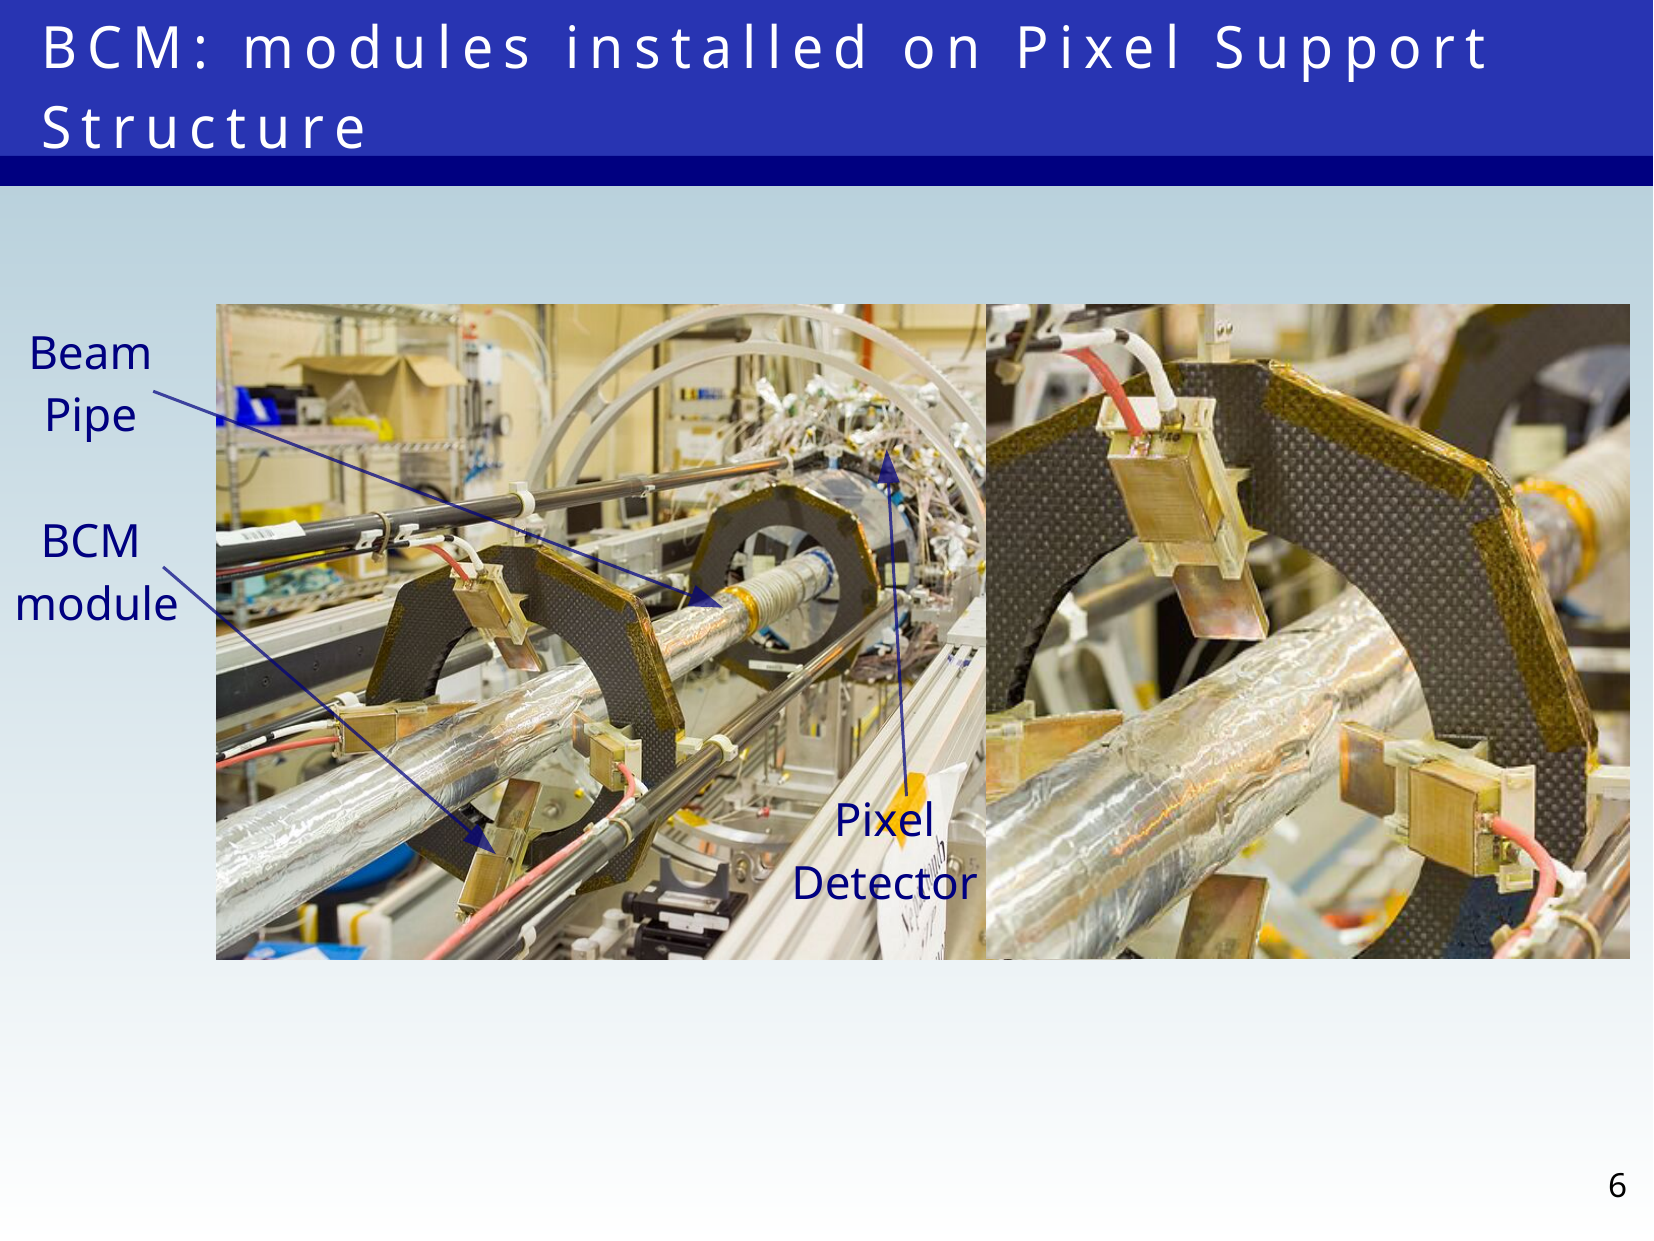

# BCM: modules installed on Pixel Support Structure
Beam
Pipe
BCM
module
Pixel
Detector
6